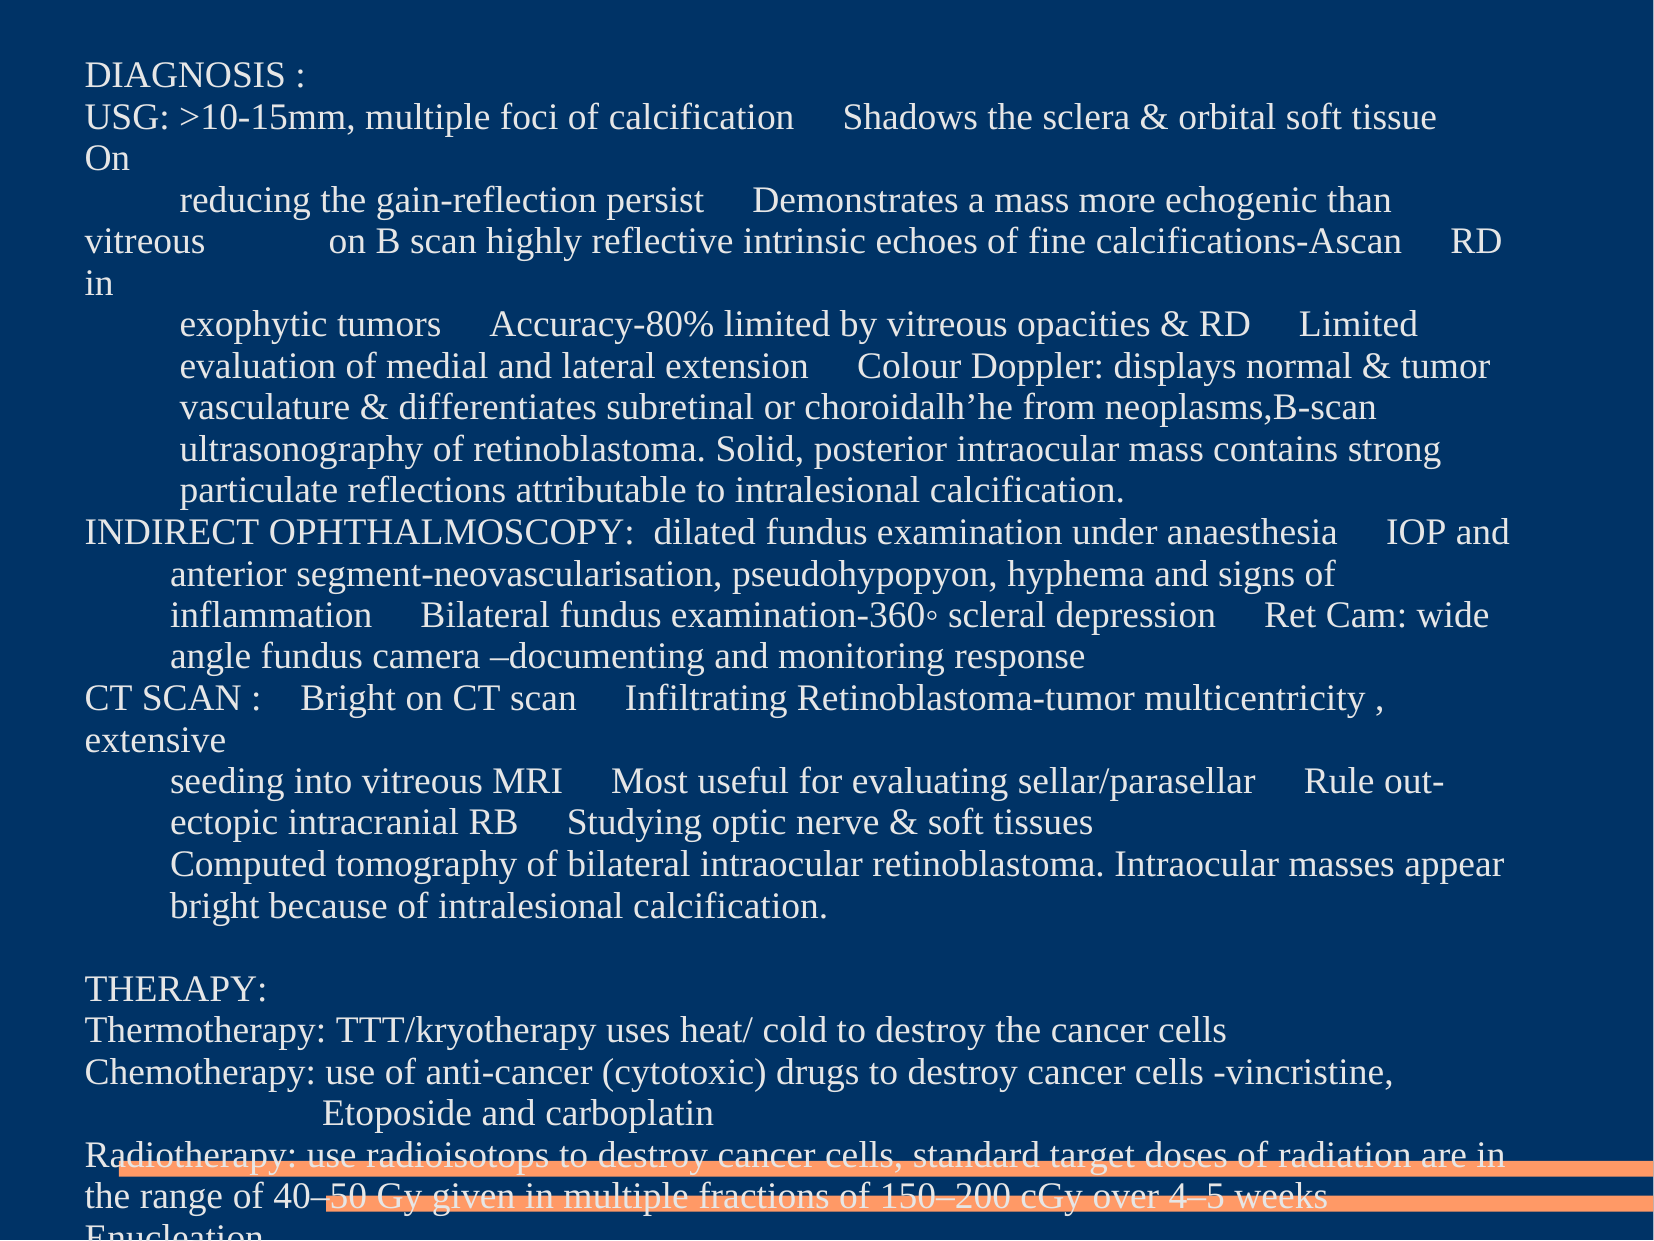

# DIAGNOSIS :
USG: >10-15mm, multiple foci of calcification  Shadows the sclera & orbital soft tissue  On
 reducing the gain-reflection persist  Demonstrates a mass more echogenic than vitreous on B scan highly reflective intrinsic echoes of fine calcifications-Ascan  RD in
 exophytic tumors  Accuracy-80% limited by vitreous opacities & RD  Limited
 evaluation of medial and lateral extension  Colour Doppler: displays normal & tumor
 vasculature & differentiates subretinal or choroidalh’he from neoplasms,B-scan
 ultrasonography of retinoblastoma. Solid, posterior intraocular mass contains strong
 particulate reflections attributable to intralesional calcification.
INDIRECT OPHTHALMOSCOPY: dilated fundus examination under anaesthesia  IOP and
 anterior segment-neovascularisation, pseudohypopyon, hyphema and signs of
 inflammation  Bilateral fundus examination-360◦ scleral depression  Ret Cam: wide
 angle fundus camera –documenting and monitoring response
CT SCAN : Bright on CT scan  Infiltrating Retinoblastoma-tumor multicentricity , extensive
 seeding into vitreous MRI  Most useful for evaluating sellar/parasellar  Rule out-
 ectopic intracranial RB  Studying optic nerve & soft tissues
 Computed tomography of bilateral intraocular retinoblastoma. Intraocular masses appear bright because of intralesional calcification.
THERAPY:
Thermotherapy: TTT/kryotherapy uses heat/ cold to destroy the cancer cells
Chemotherapy: use of anti-cancer (cytotoxic) drugs to destroy cancer cells -vincristine,
 Etoposide and carboplatin
Radiotherapy: use radioisotops to destroy cancer cells, standard target doses of radiation are in the range of 40–50 Gy given in multiple fractions of 150–200 cGy over 4–5 weeks
Enucleation